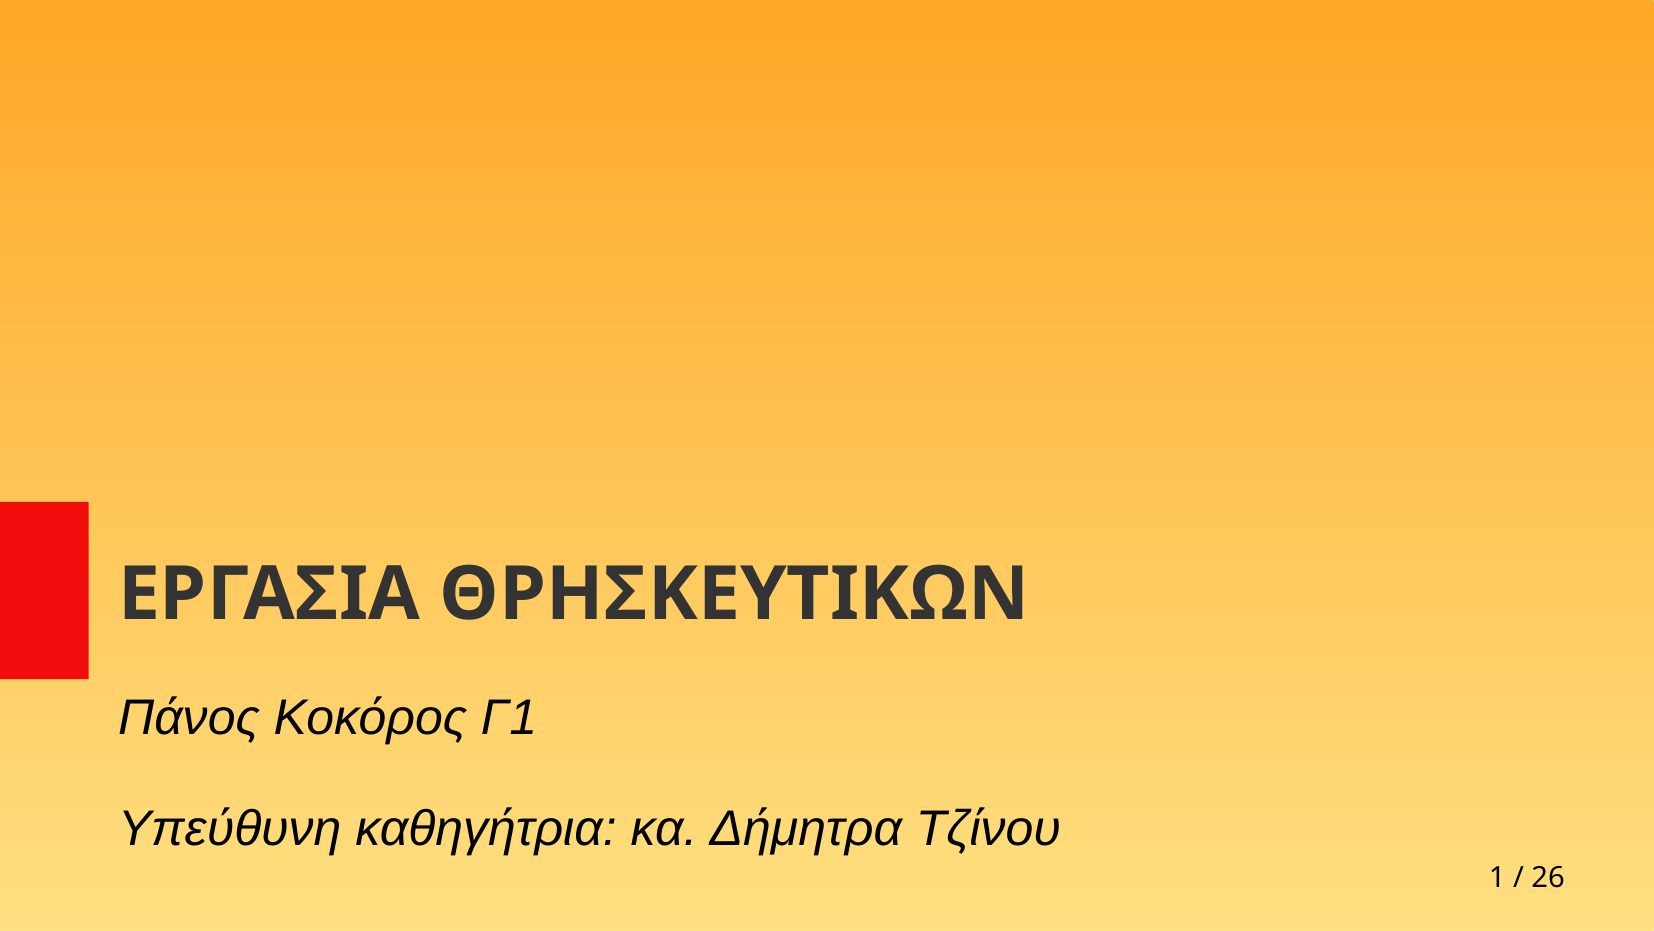

# ΕΡΓΑΣΙΑ ΘΡΗΣΚΕΥΤΙΚΩΝ
Πάνος Κοκόρος Γ1
Υπεύθυνη καθηγήτρια: κα. Δήμητρα Τζίνου
1